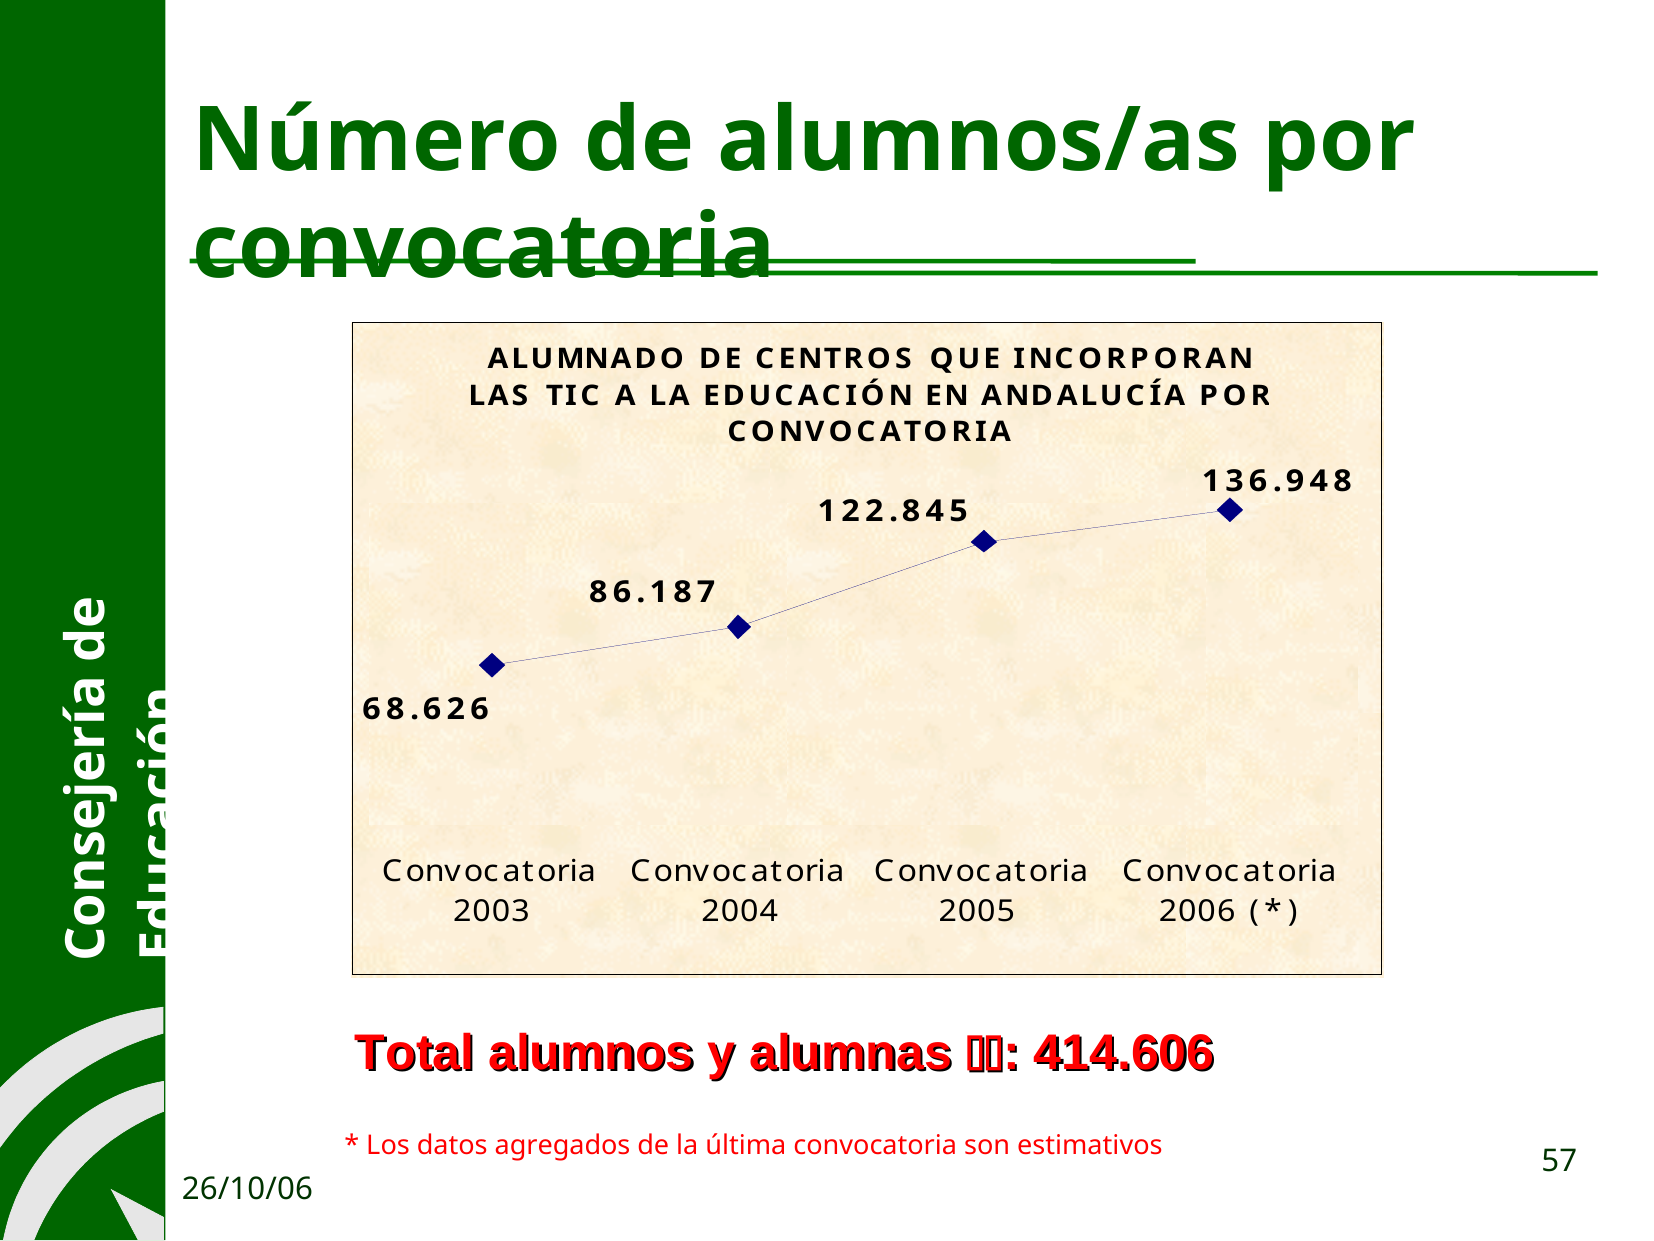

# Número de alumnos/as por convocatoria
Total alumnos y alumnas : 414.606
* Los datos agregados de la última convocatoria son estimativos
57